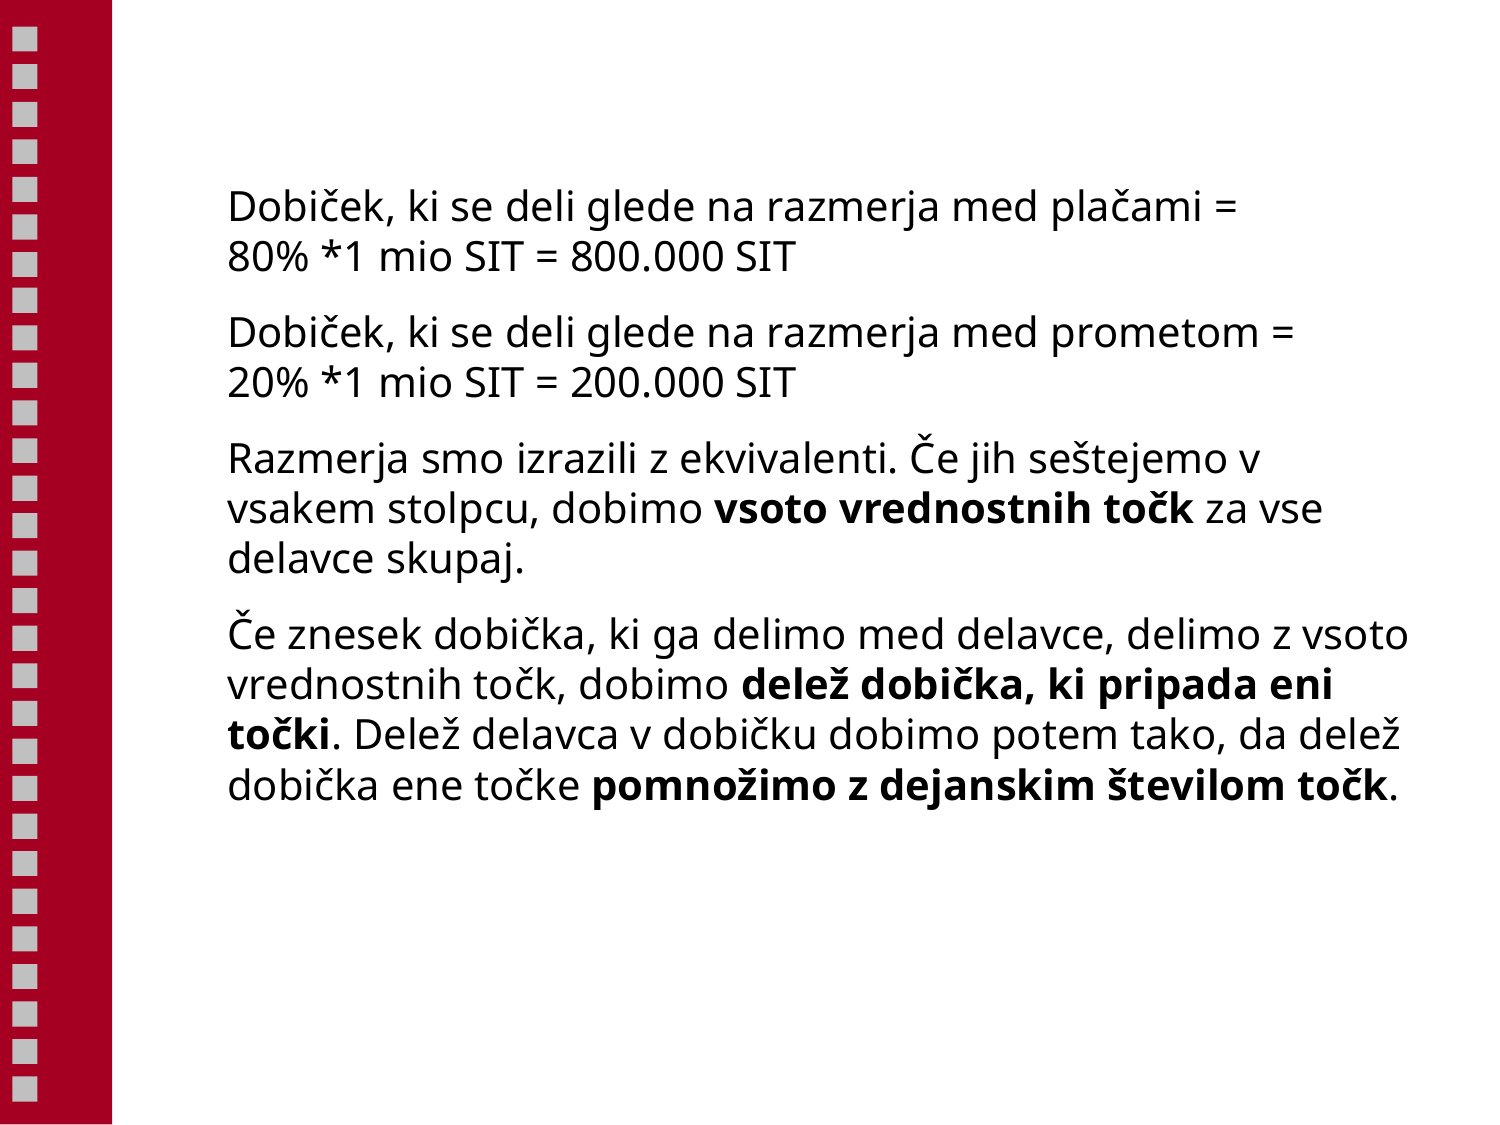

Dobiček, ki se deli glede na razmerja med plačami =
80% *1 mio SIT = 800.000 SIT
Dobiček, ki se deli glede na razmerja med prometom =
20% *1 mio SIT = 200.000 SIT
Razmerja smo izrazili z ekvivalenti. Če jih seštejemo v vsakem stolpcu, dobimo vsoto vrednostnih točk za vse delavce skupaj.
Če znesek dobička, ki ga delimo med delavce, delimo z vsoto vrednostnih točk, dobimo delež dobička, ki pripada eni točki. Delež delavca v dobičku dobimo potem tako, da delež dobička ene točke pomnožimo z dejanskim številom točk.